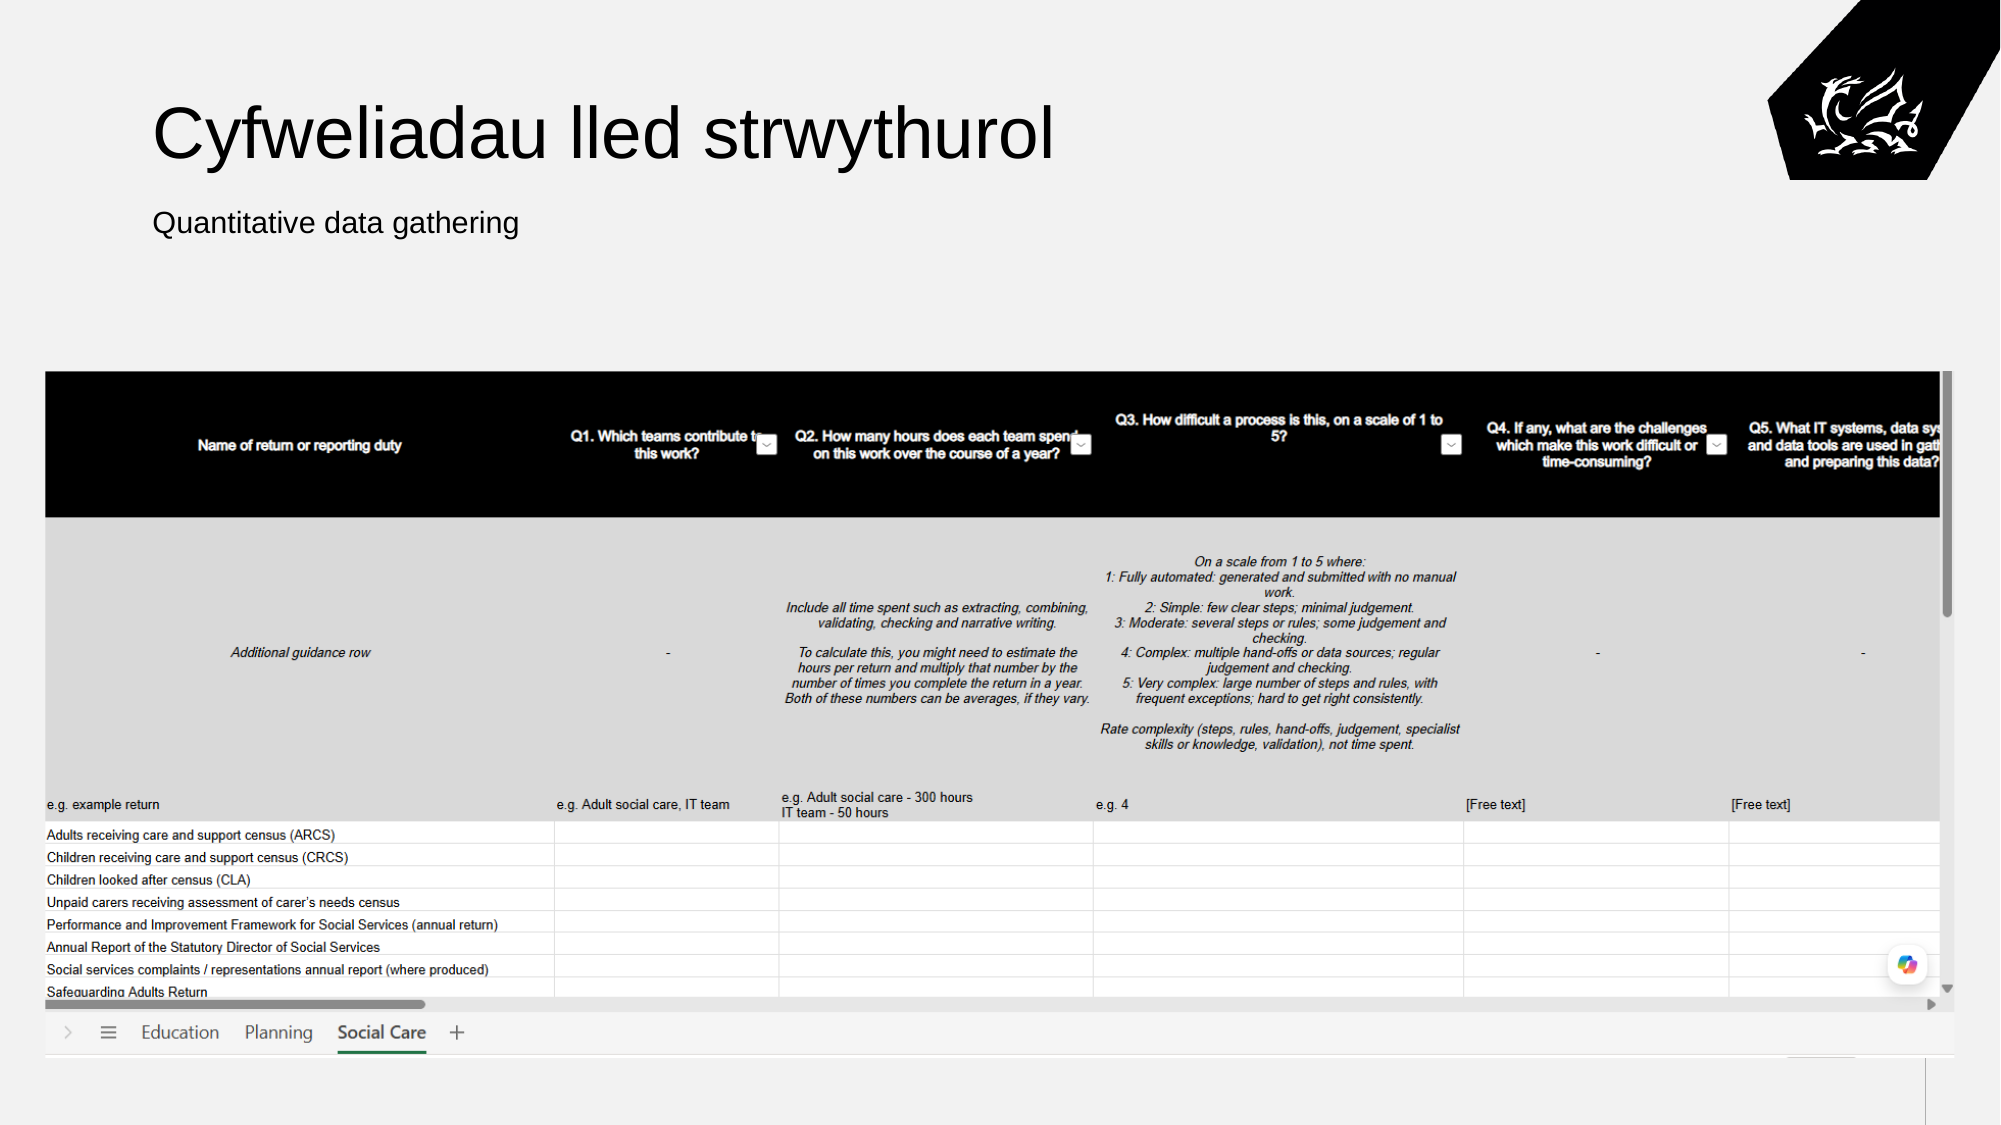

Cyfweliadau lled strwythurol
# Quantitative data gathering